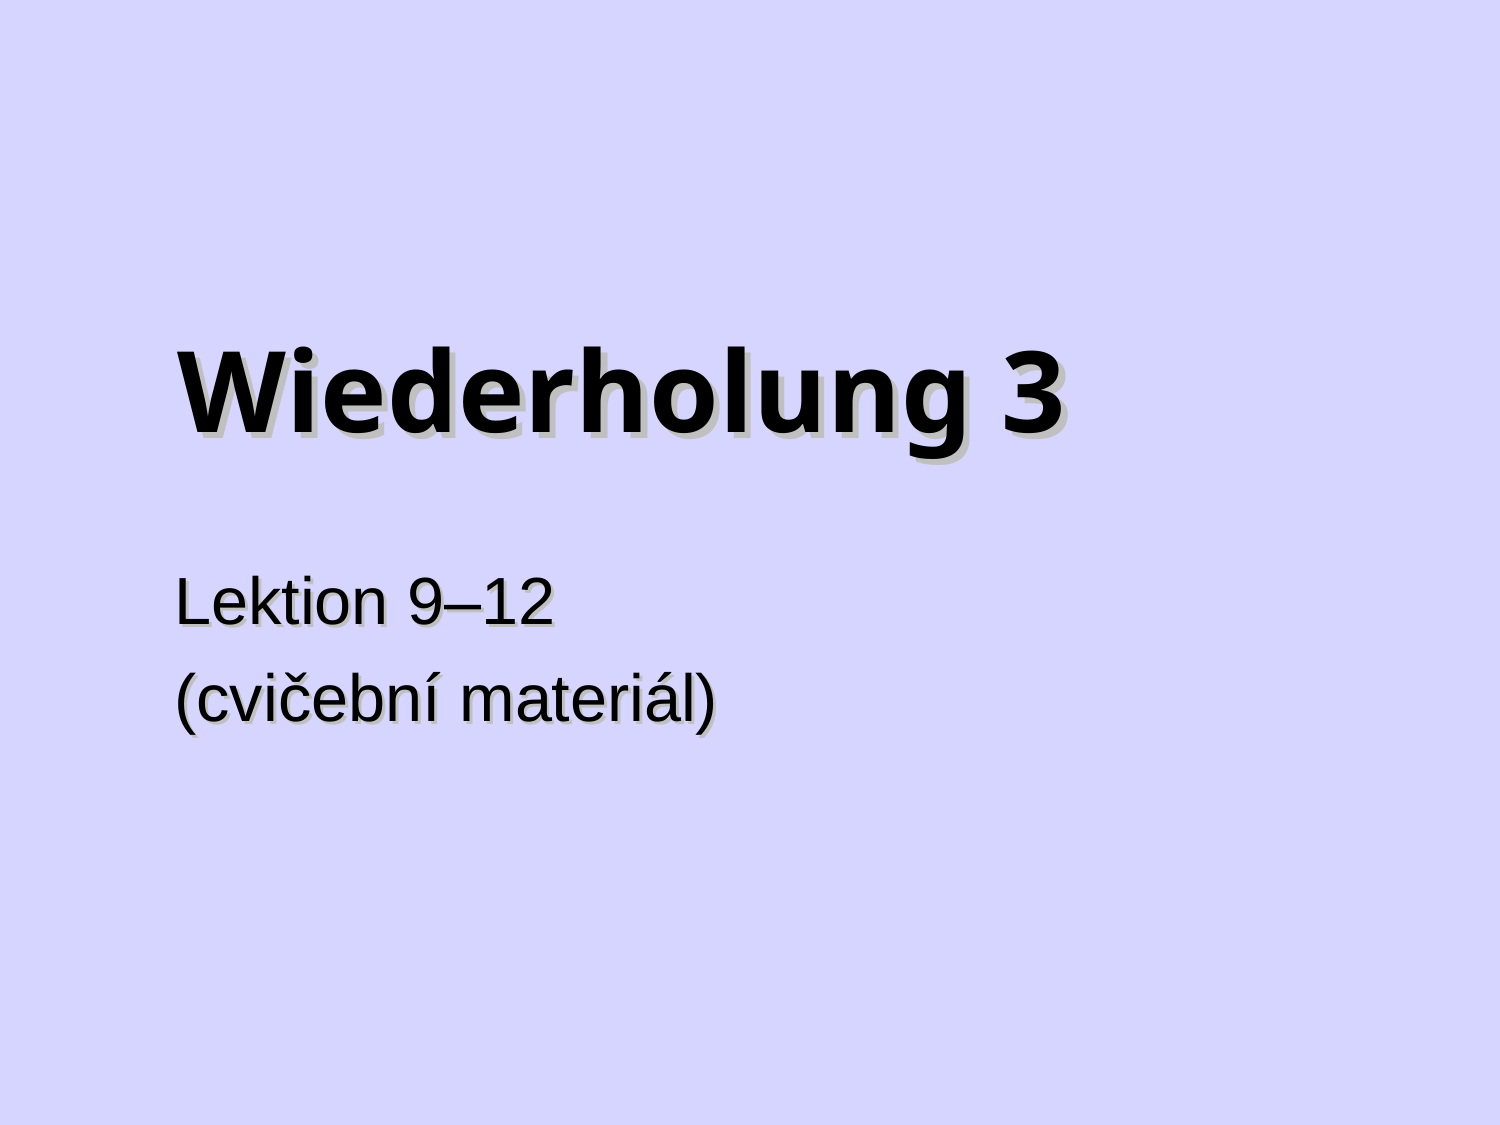

# Wiederholung 3
Lektion 9–12
(cvičební materiál)